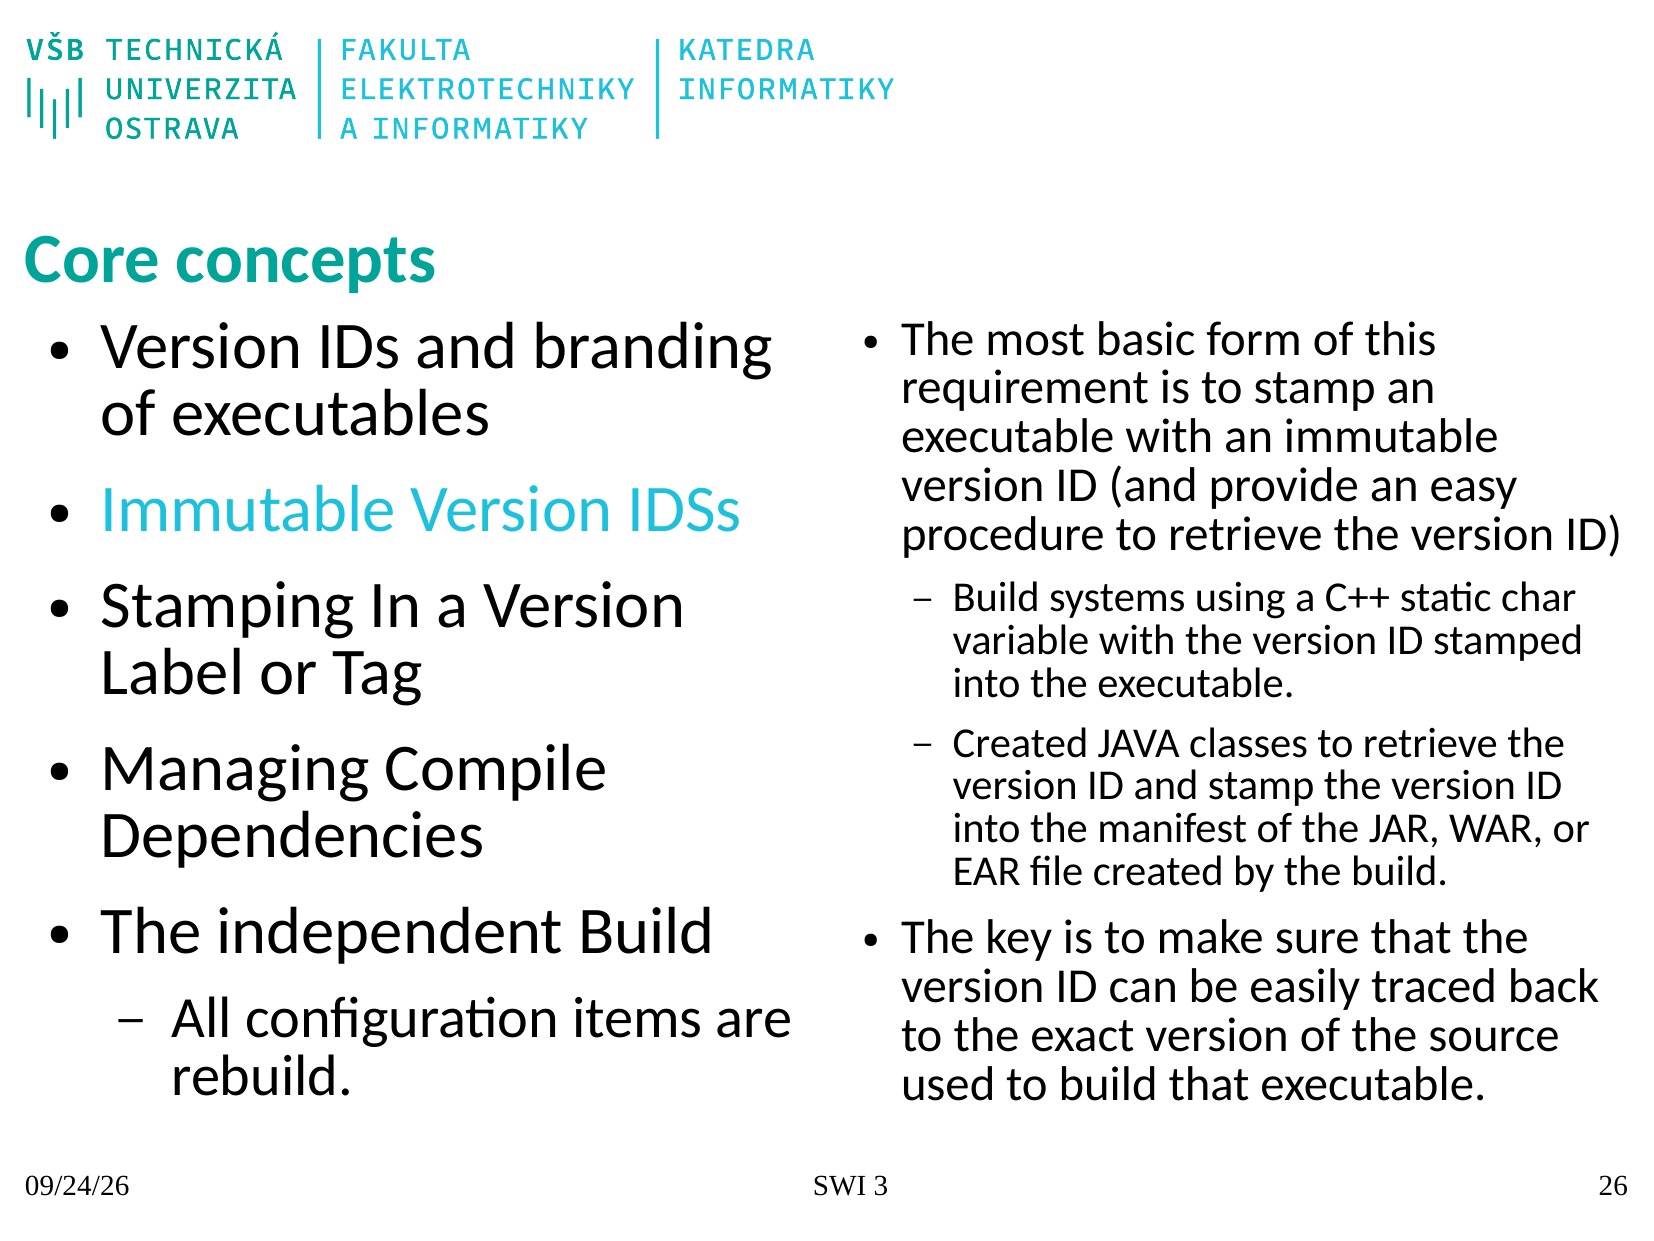

# Core concepts
Version IDs and branding of executables
Immutable Version IDSs
Stamping In a Version Label or Tag
Managing Compile Dependencies
The independent Build
All configuration items are rebuild.
The most basic form of this requirement is to stamp an executable with an immutable version ID (and provide an easy procedure to retrieve the version ID)
Build systems using a C++ static char variable with the version ID stamped into the executable.
Created JAVA classes to retrieve the version ID and stamp the version ID into the manifest of the JAR, WAR, or EAR file created by the build.
The key is to make sure that the version ID can be easily traced back to the exact version of the source used to build that executable.
SWI 3
26